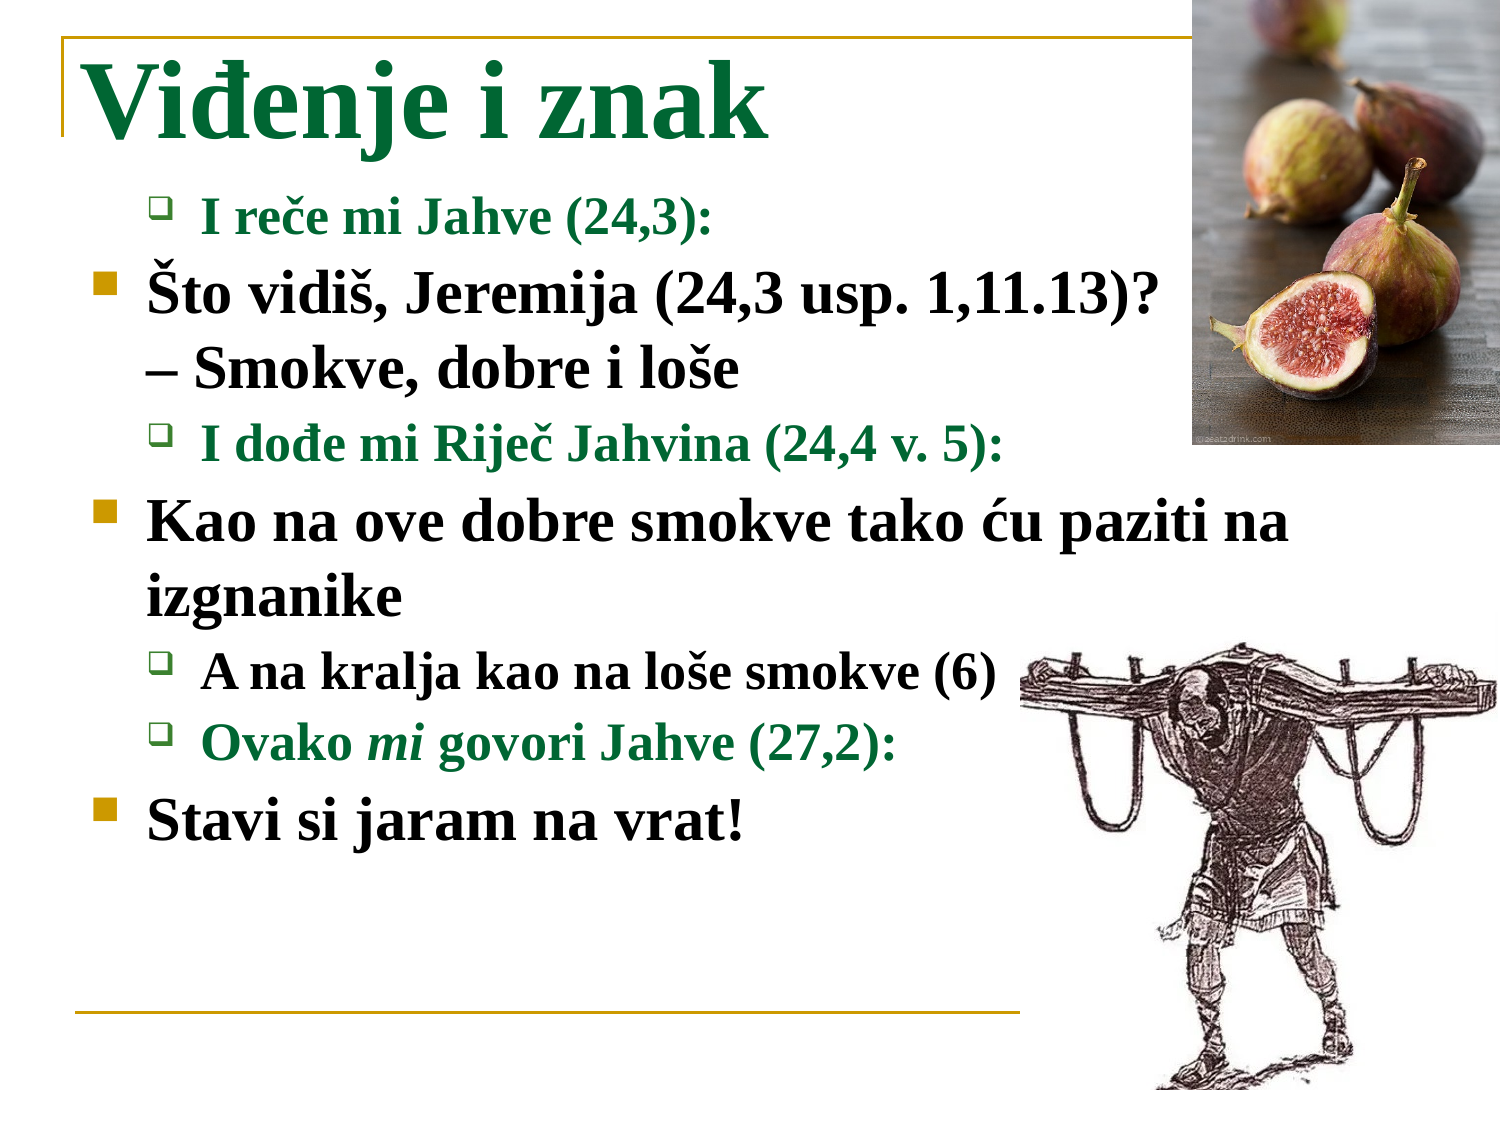

# Viđenje i znak
I reče mi Jahve (24,3):
Što vidiš, Jeremija (24,3 usp. 1,11.13)?
– Smokve, dobre i loše
I dođe mi Riječ Jahvina (24,4 v. 5):
Kao na ove dobre smokve tako ću paziti na izgnanike
A na kralja kao na loše smokve (6)
Ovako mi govori Jahve (27,2):
Stavi si jaram na vrat!